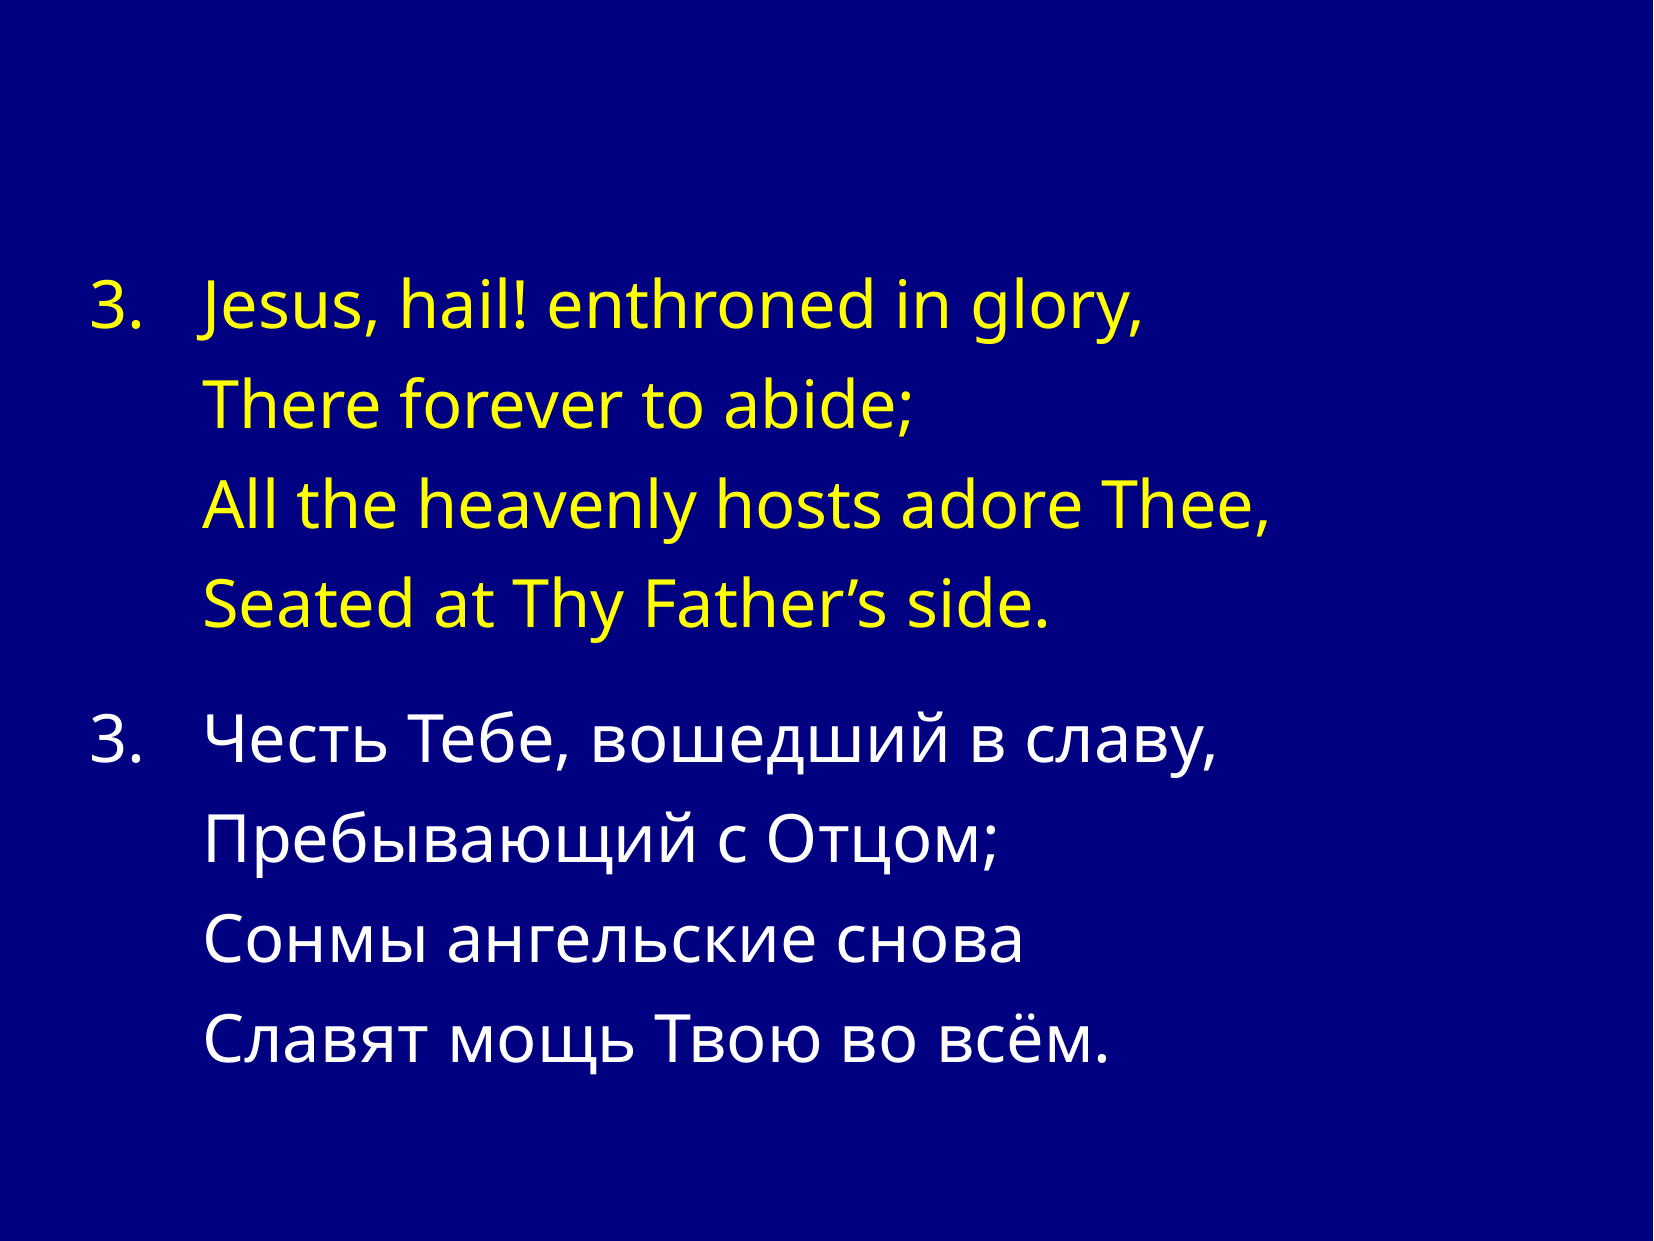

3.	Jesus, hail! enthroned in glory,
	There forever to abide;
	All the heavenly hosts adore Thee,
	Seated at Thy Father’s side.
3.	Честь Тебе, вошедший в славу,
	Пребывающий с Отцом;
	Сонмы ангельские снова
	Славят мощь Твою во всём.